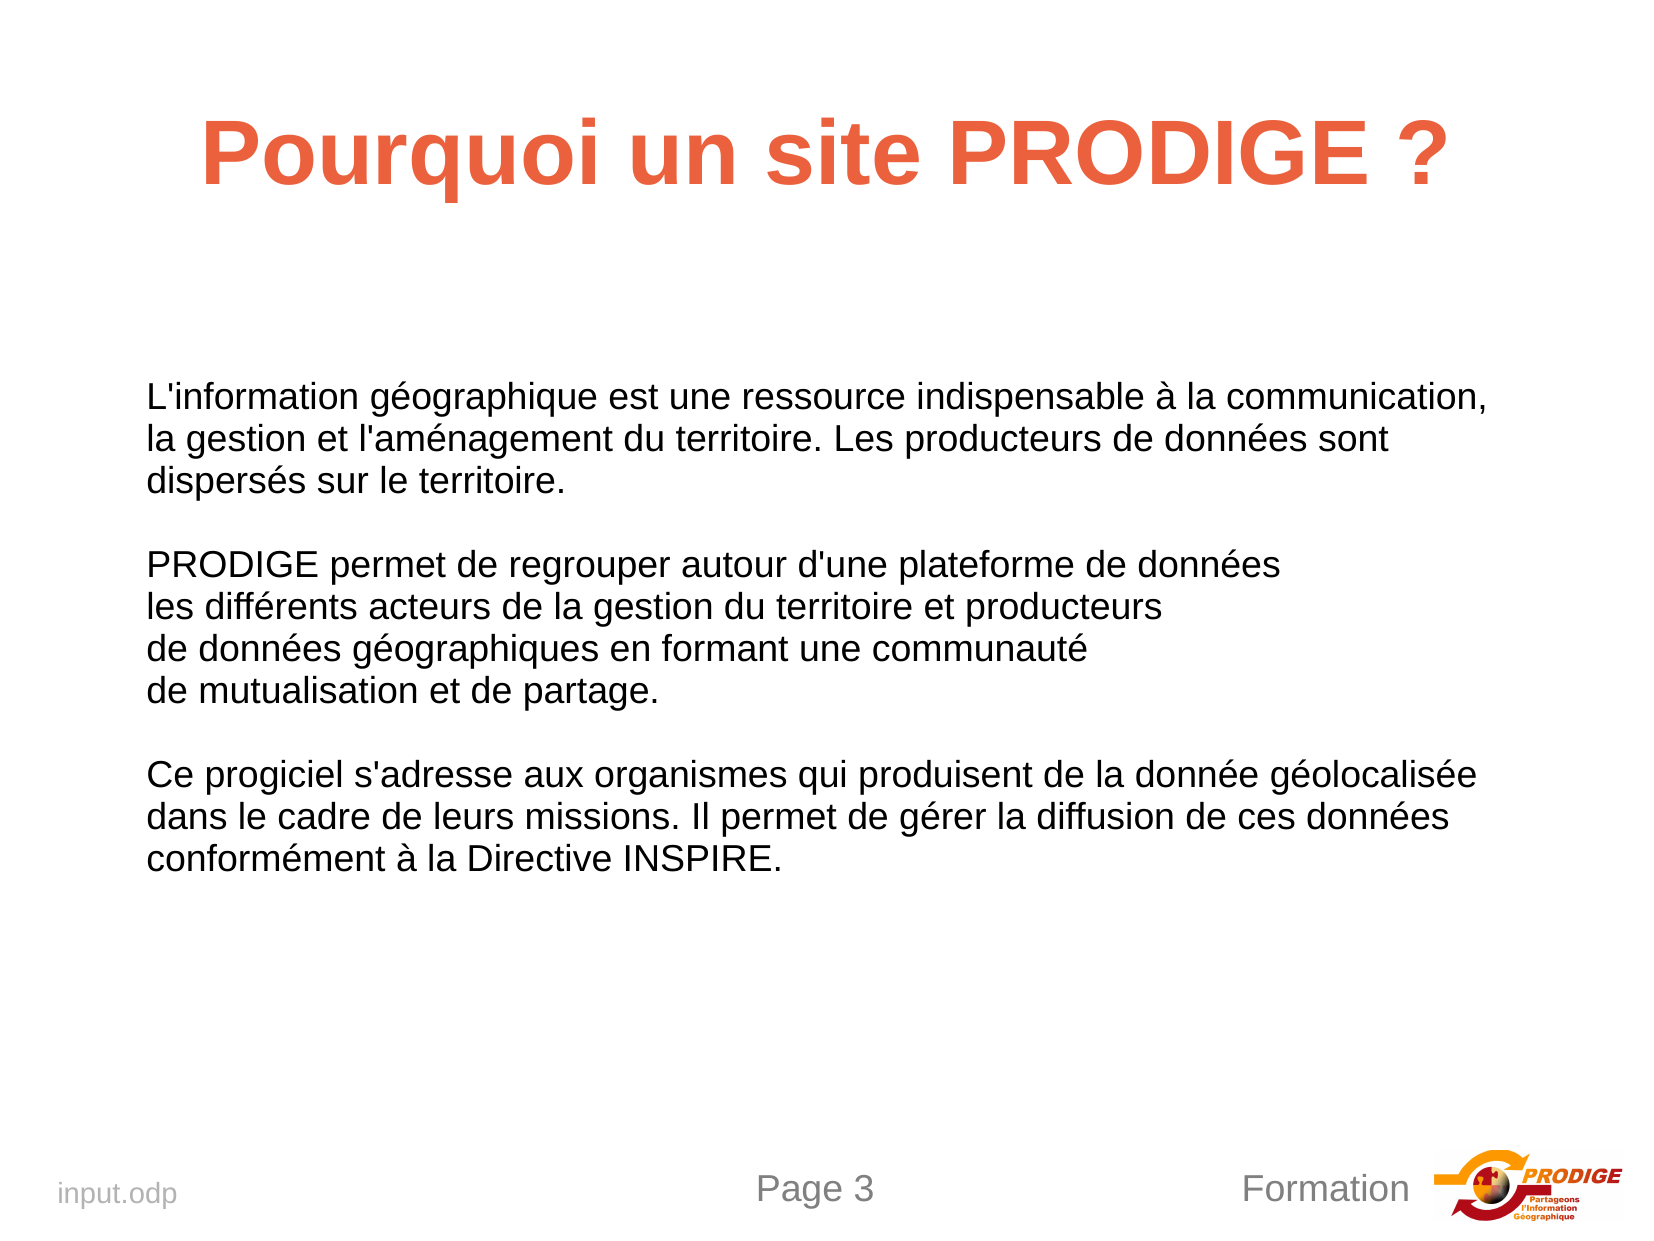

# Pourquoi un site PRODIGE ?
L'information géographique est une ressource indispensable à la communication,
la gestion et l'aménagement du territoire. Les producteurs de données sont
dispersés sur le territoire.
PRODIGE permet de regrouper autour d'une plateforme de données
les différents acteurs de la gestion du territoire et producteurs
de données géographiques en formant une communauté
de mutualisation et de partage.
Ce progiciel s'adresse aux organismes qui produisent de la donnée géolocalisée
dans le cadre de leurs missions. Il permet de gérer la diffusion de ces données
conformément à la Directive INSPIRE.